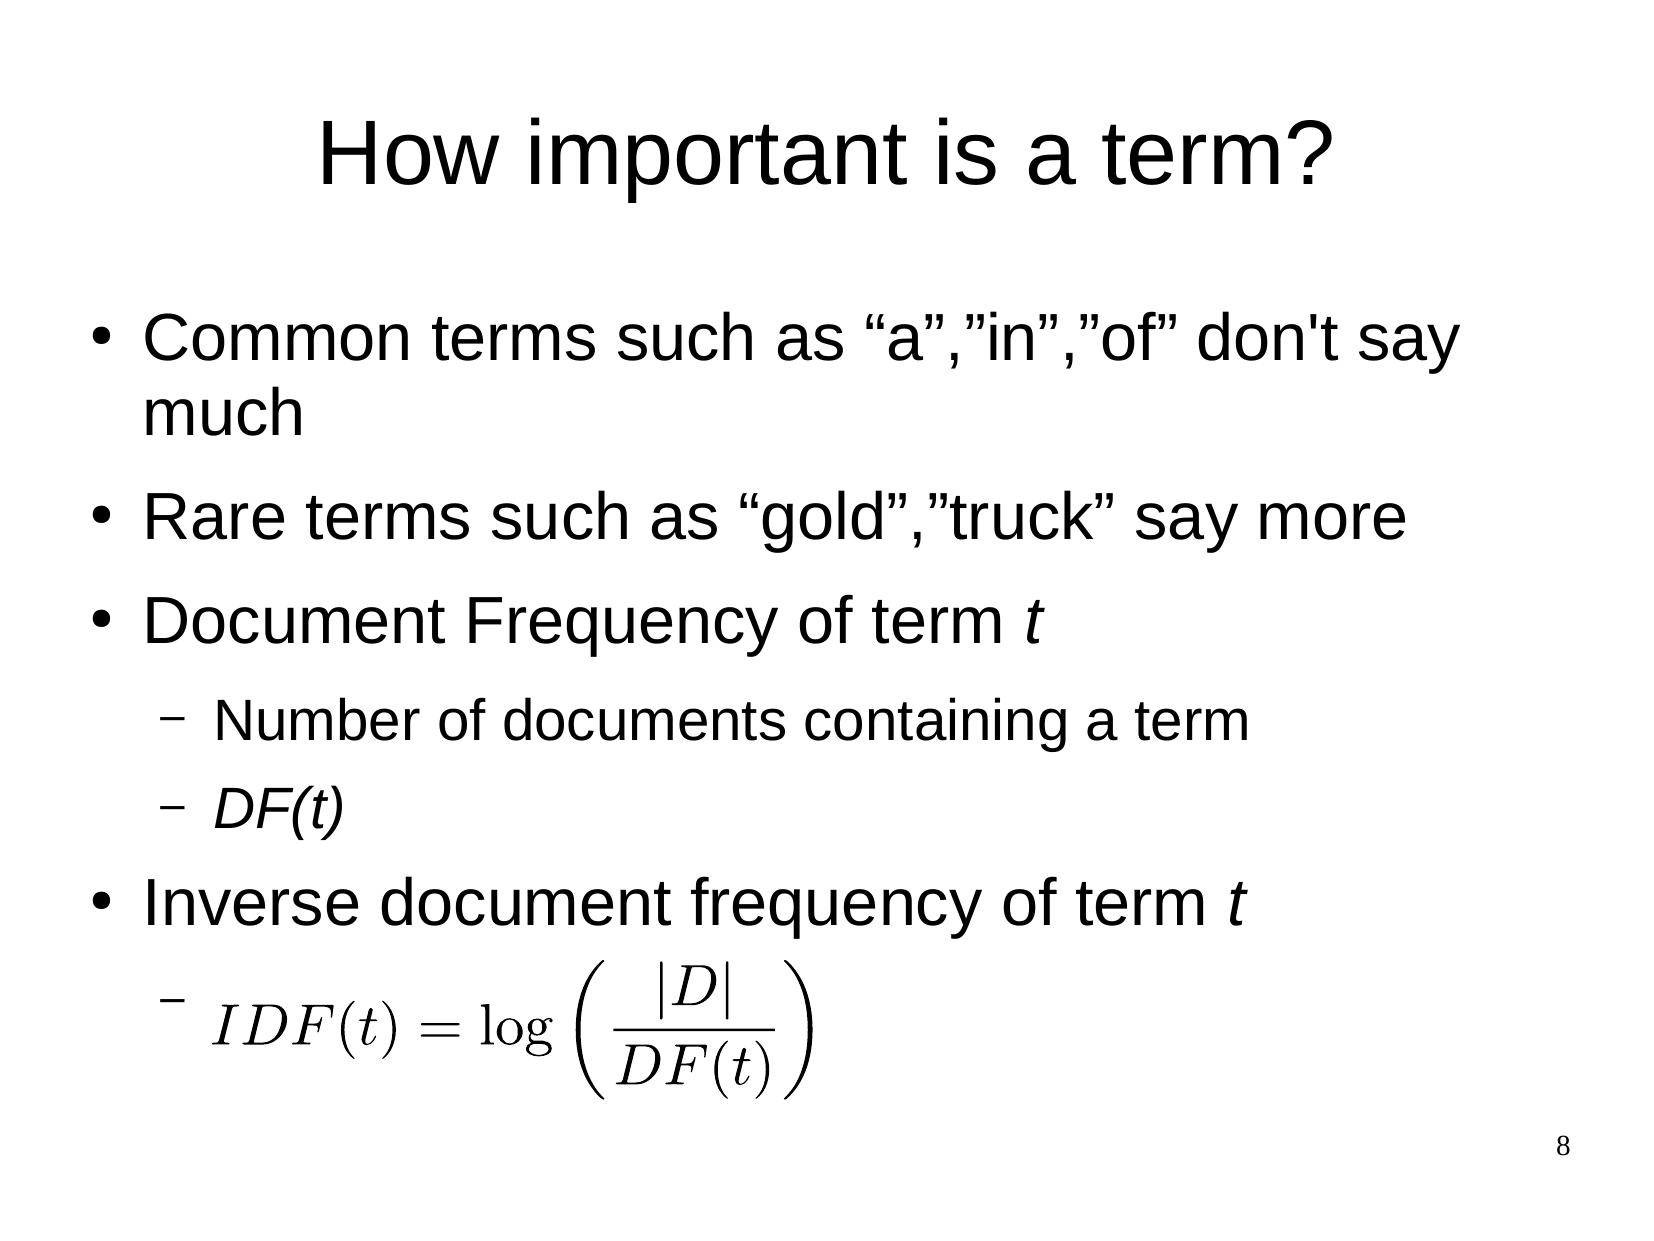

# How important is a term?
Common terms such as “a”,”in”,”of” don't say much
Rare terms such as “gold”,”truck” say more
Document Frequency of term t
Number of documents containing a term
DF(t)
Inverse document frequency of term t
8